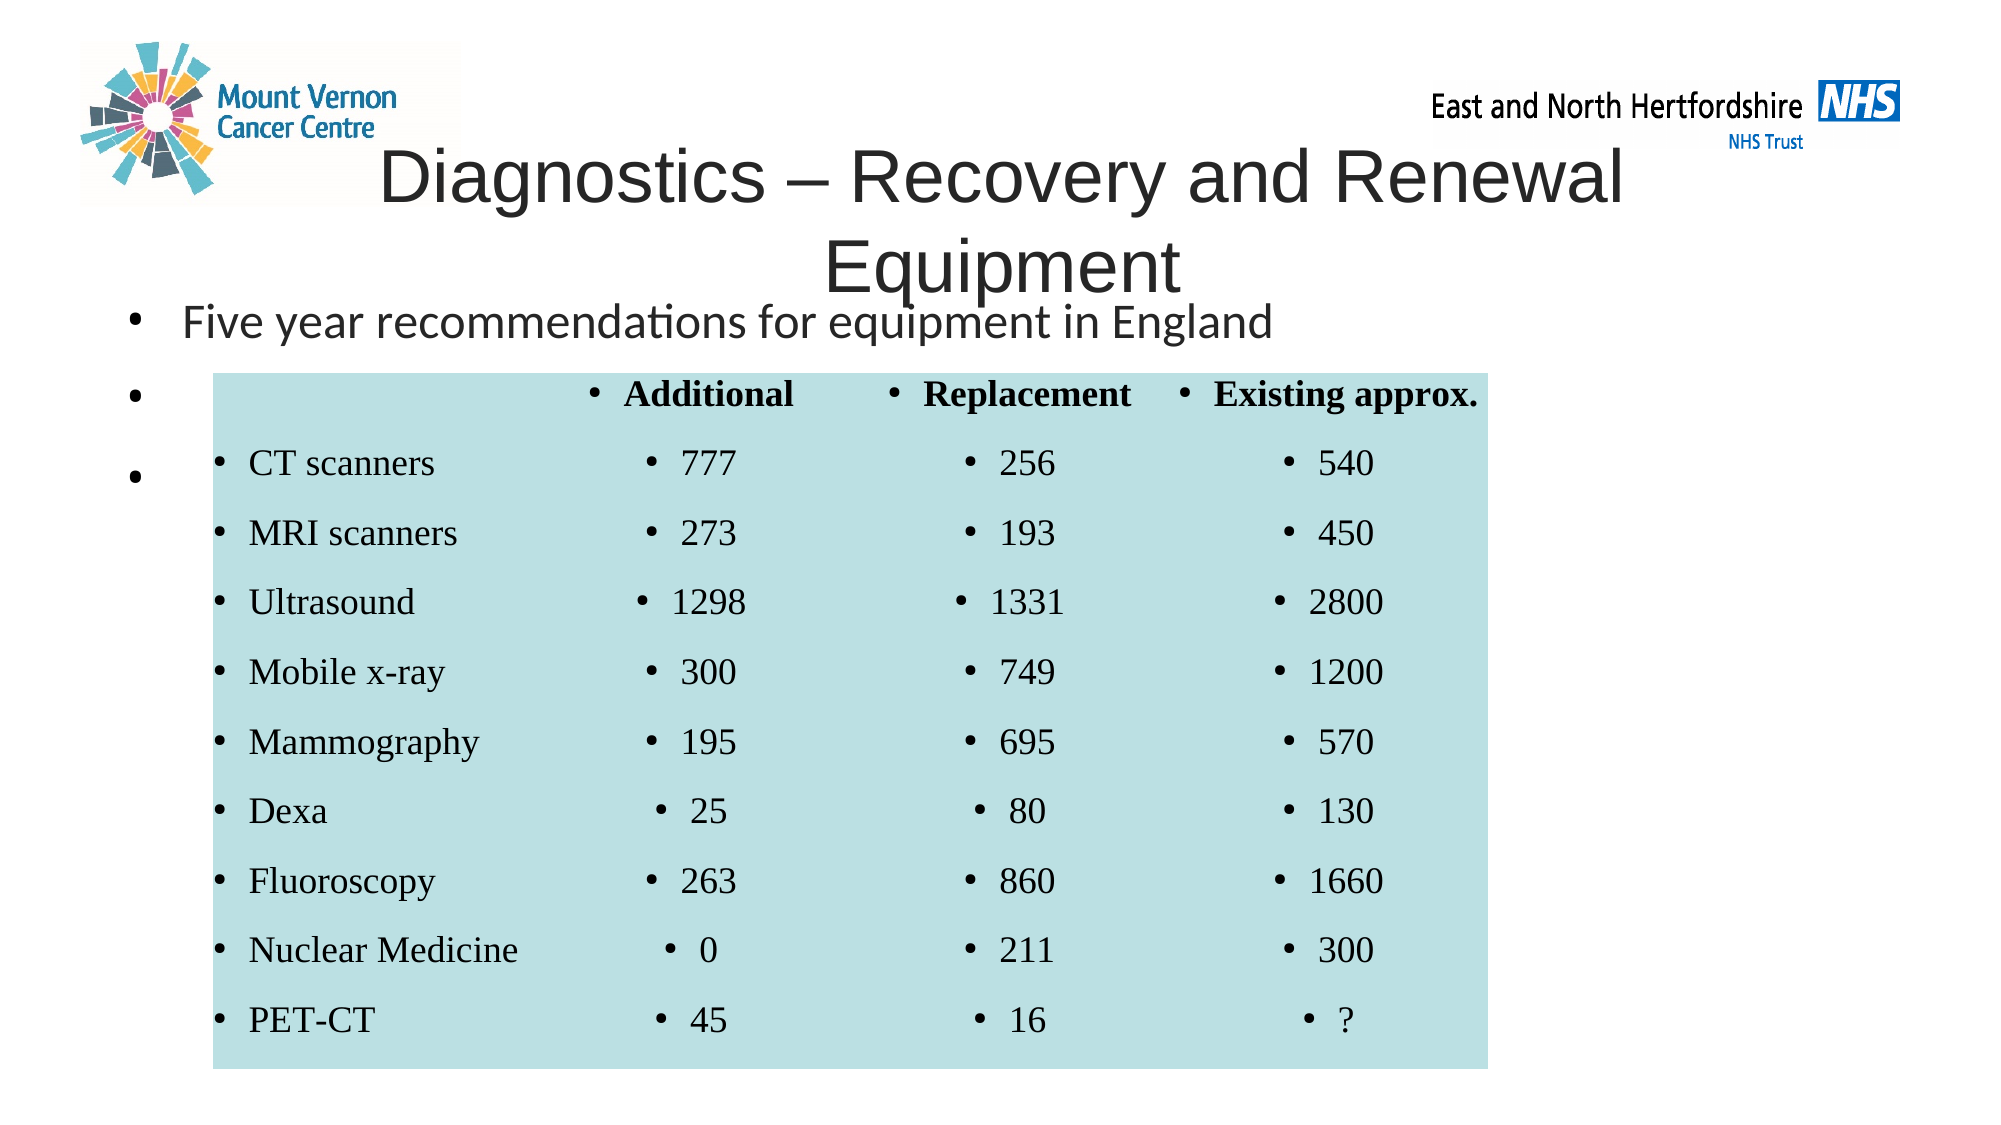

# Diagnostics – Recovery and Renewal Equipment
Five year recommendations for equipment in England
| | Additional | Replacement | Existing approx. |
| --- | --- | --- | --- |
| CT scanners | 777 | 256 | 540 |
| MRI scanners | 273 | 193 | 450 |
| Ultrasound | 1298 | 1331 | 2800 |
| Mobile x-ray | 300 | 749 | 1200 |
| Mammography | 195 | 695 | 570 |
| Dexa | 25 | 80 | 130 |
| Fluoroscopy | 263 | 860 | 1660 |
| Nuclear Medicine | 0 | 211 | 300 |
| PET-CT | 45 | 16 | ? |